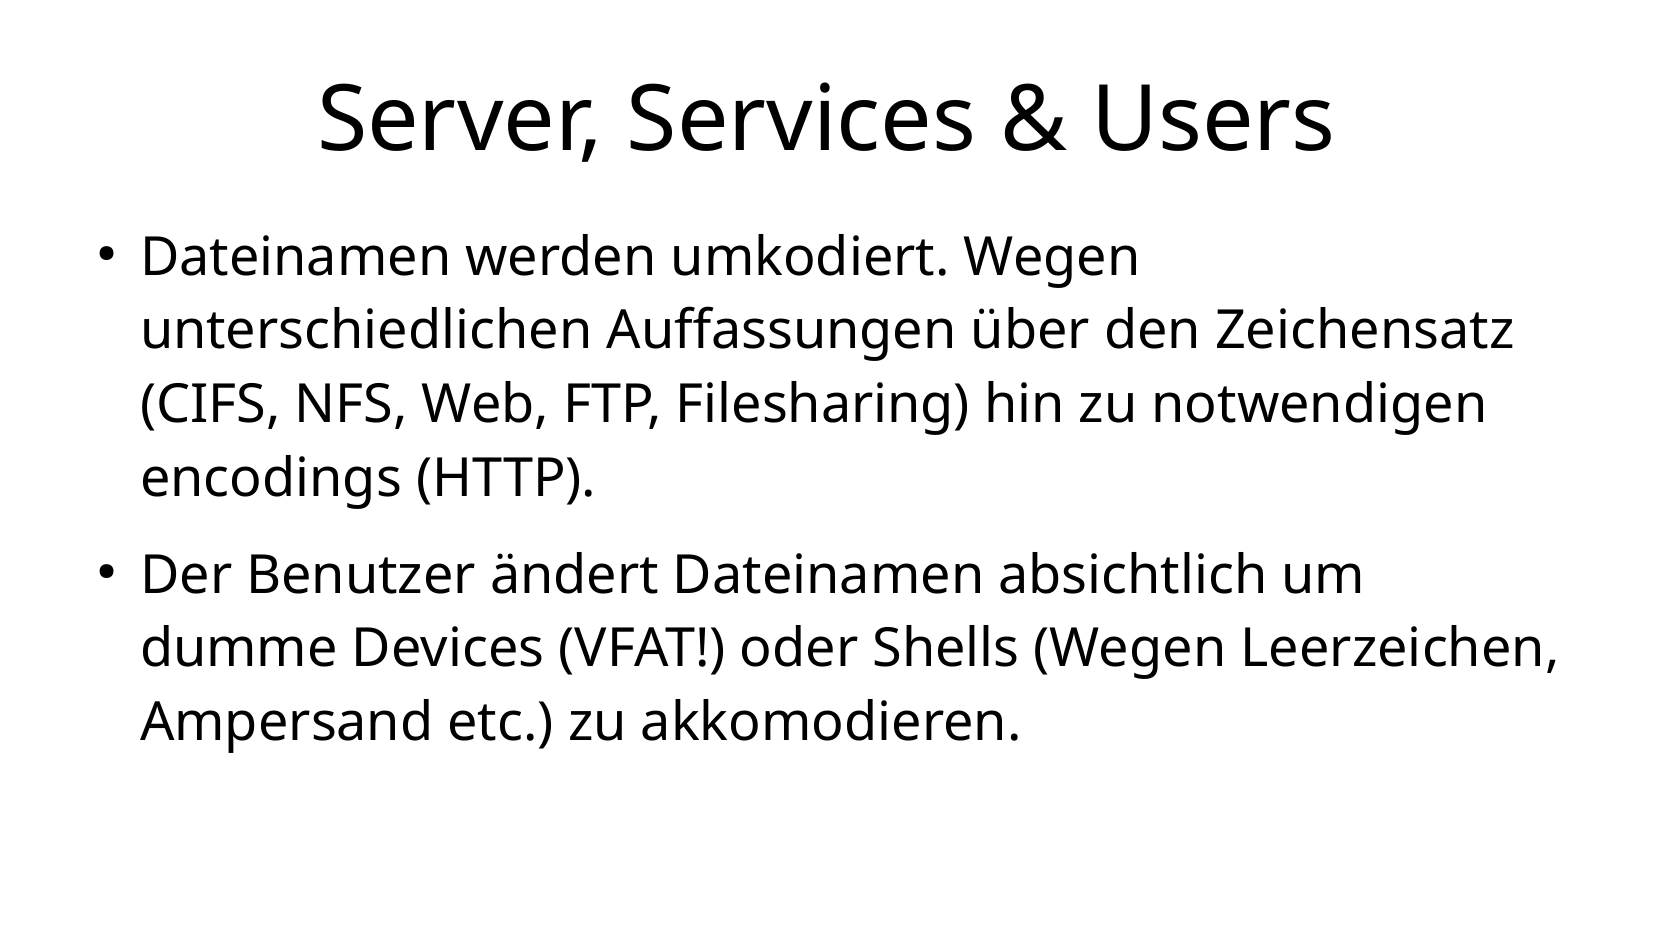

# Server, Services & Users
Dateinamen werden umkodiert. Wegen unterschiedlichen Auffassungen über den Zeichensatz (CIFS, NFS, Web, FTP, Filesharing) hin zu notwendigen encodings (HTTP).
Der Benutzer ändert Dateinamen absichtlich um dumme Devices (VFAT!) oder Shells (Wegen Leerzeichen, Ampersand etc.) zu akkomodieren.